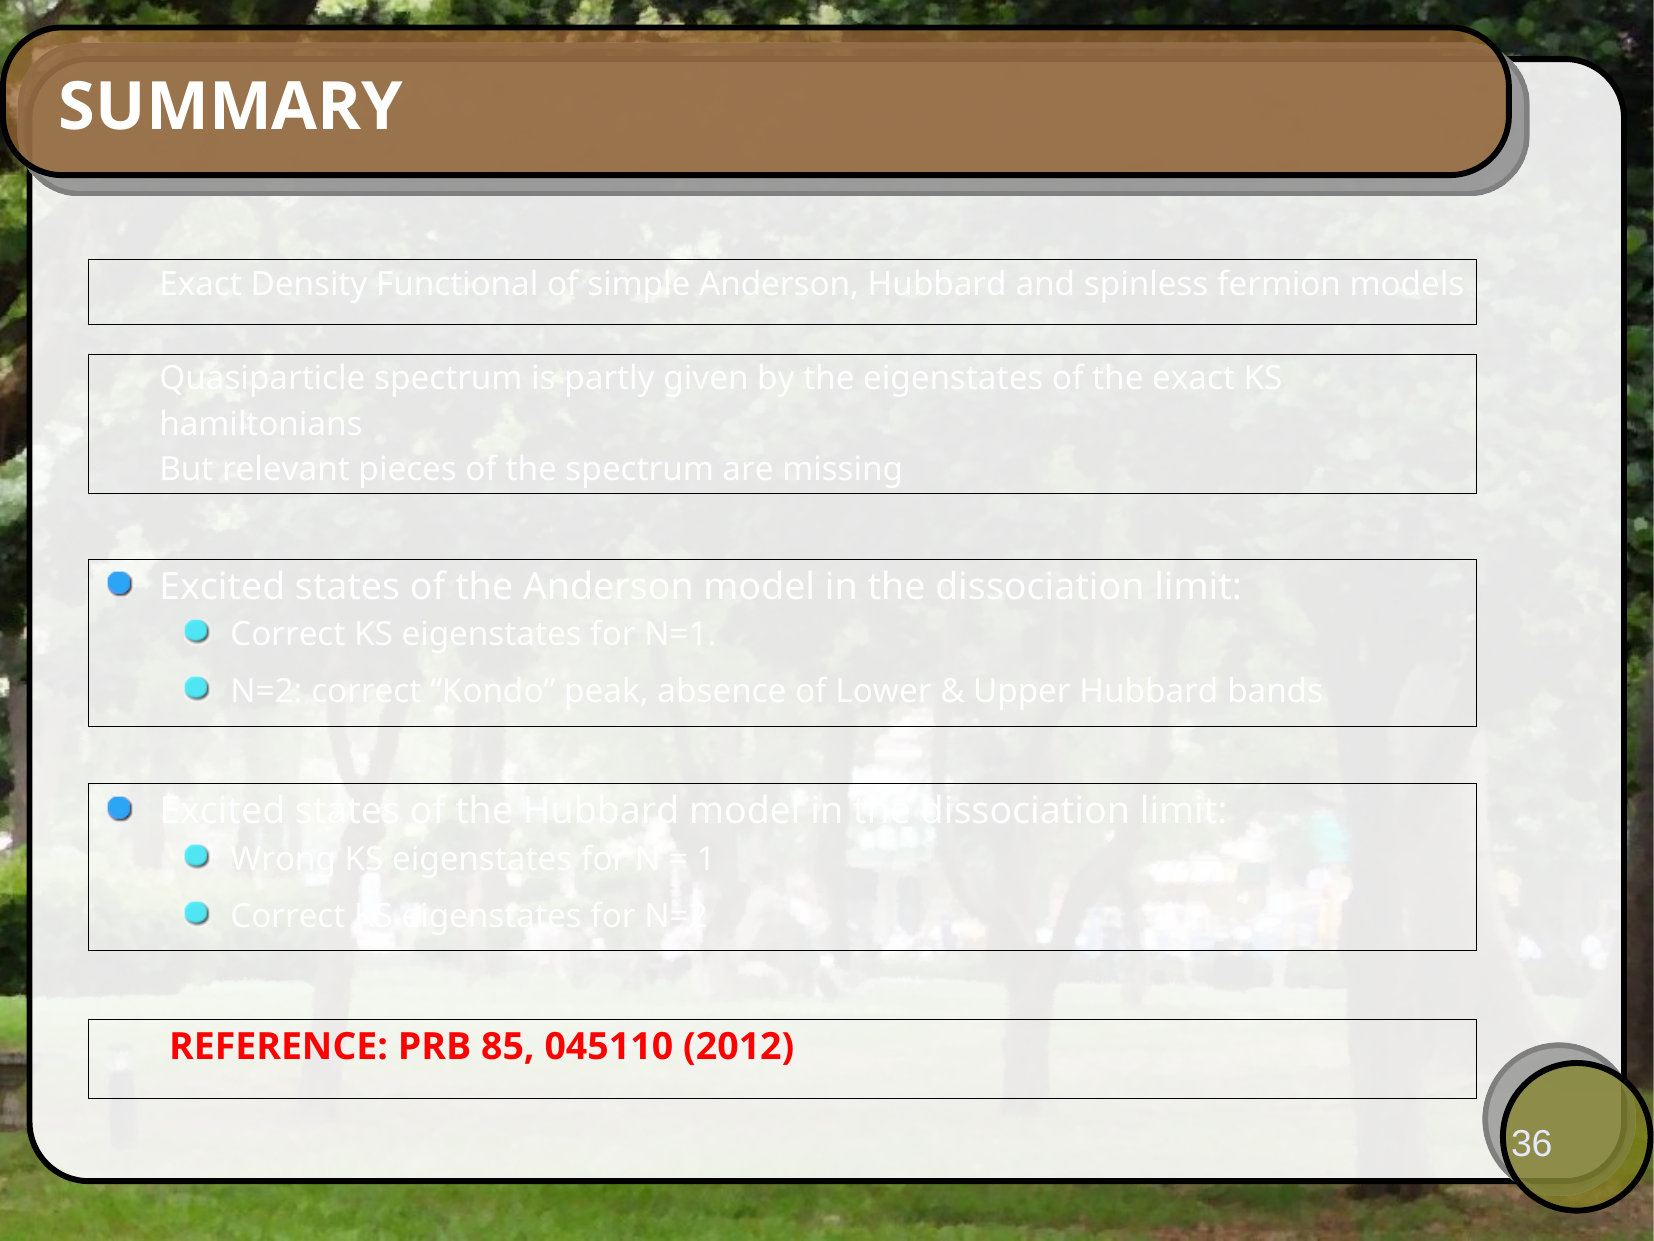

# SUMMARY
Exact Density Functional of simple Anderson, Hubbard and spinless fermion models
Quasiparticle spectrum is partly given by the eigenstates of the exact KS hamiltonians
But relevant pieces of the spectrum are missing
Excited states of the Anderson model in the dissociation limit:
Correct KS eigenstates for N=1.
N=2: correct “Kondo” peak, absence of Lower & Upper Hubbard bands
Excited states of the Hubbard model in the dissociation limit:
Wrong KS eigenstates for N = 1
Correct KS eigenstates for N=2
 REFERENCE: PRB 85, 045110 (2012)
36